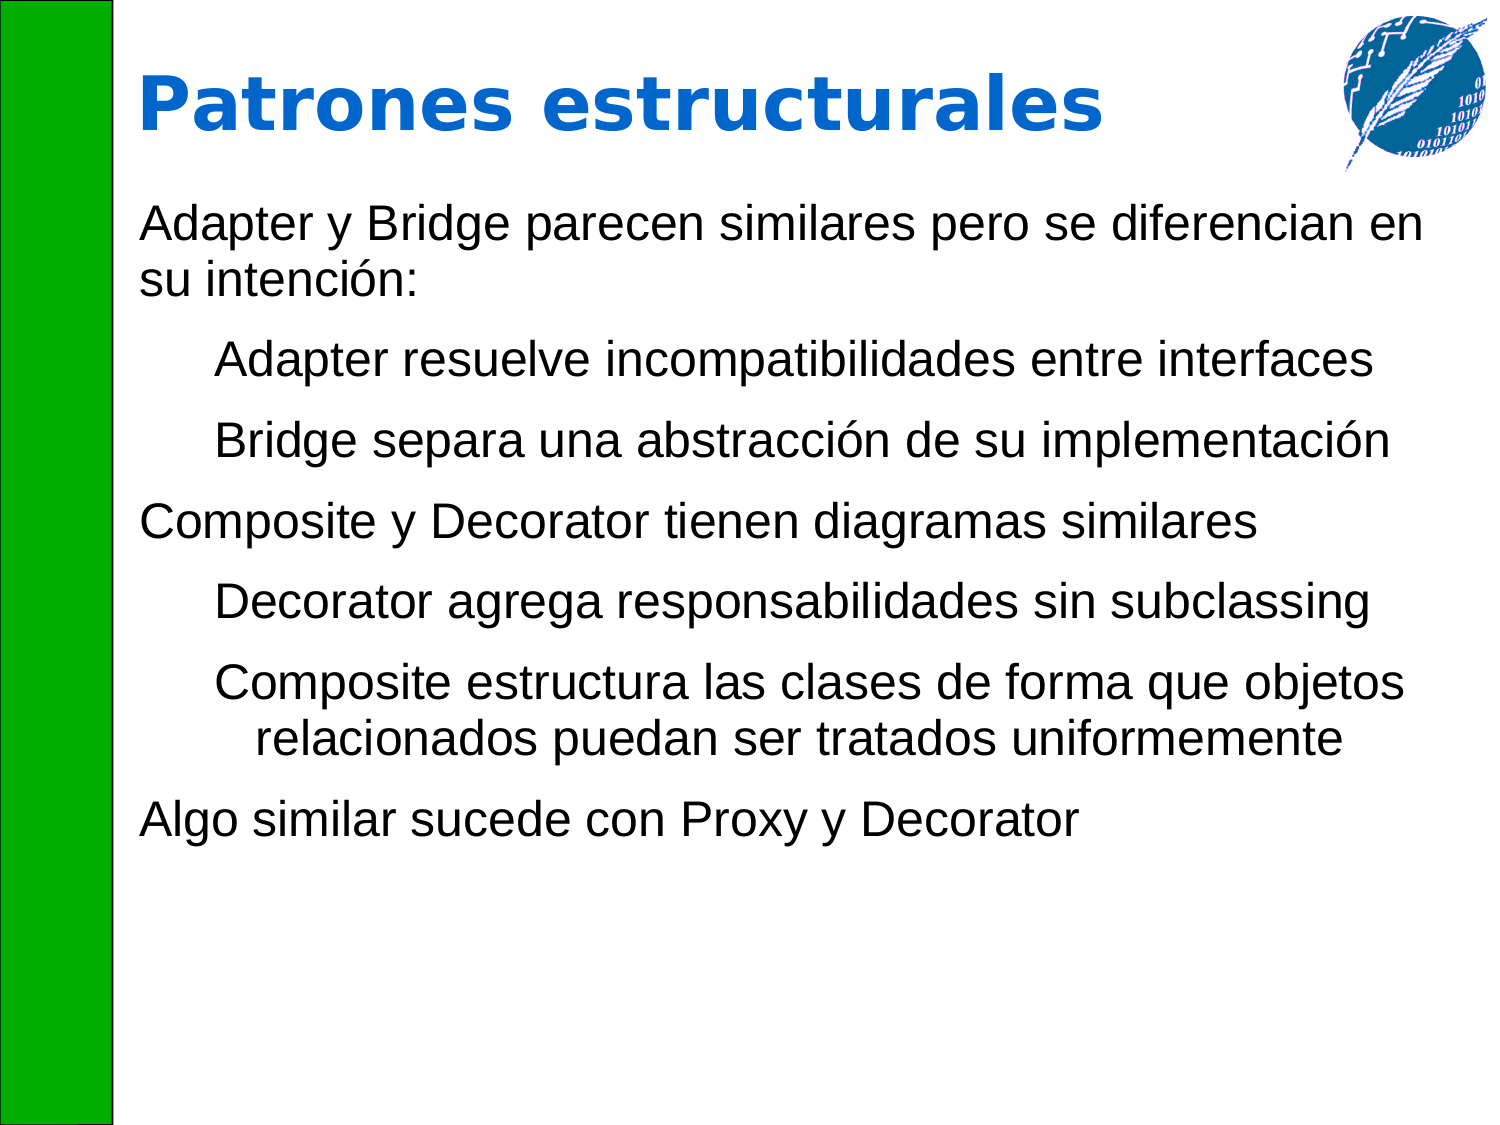

# Patrones estructurales
Adapter y Bridge parecen similares pero se diferencian en su intención:
Adapter resuelve incompatibilidades entre interfaces
Bridge separa una abstracción de su implementación
Composite y Decorator tienen diagramas similares
Decorator agrega responsabilidades sin subclassing
Composite estructura las clases de forma que objetos relacionados puedan ser tratados uniformemente
Algo similar sucede con Proxy y Decorator